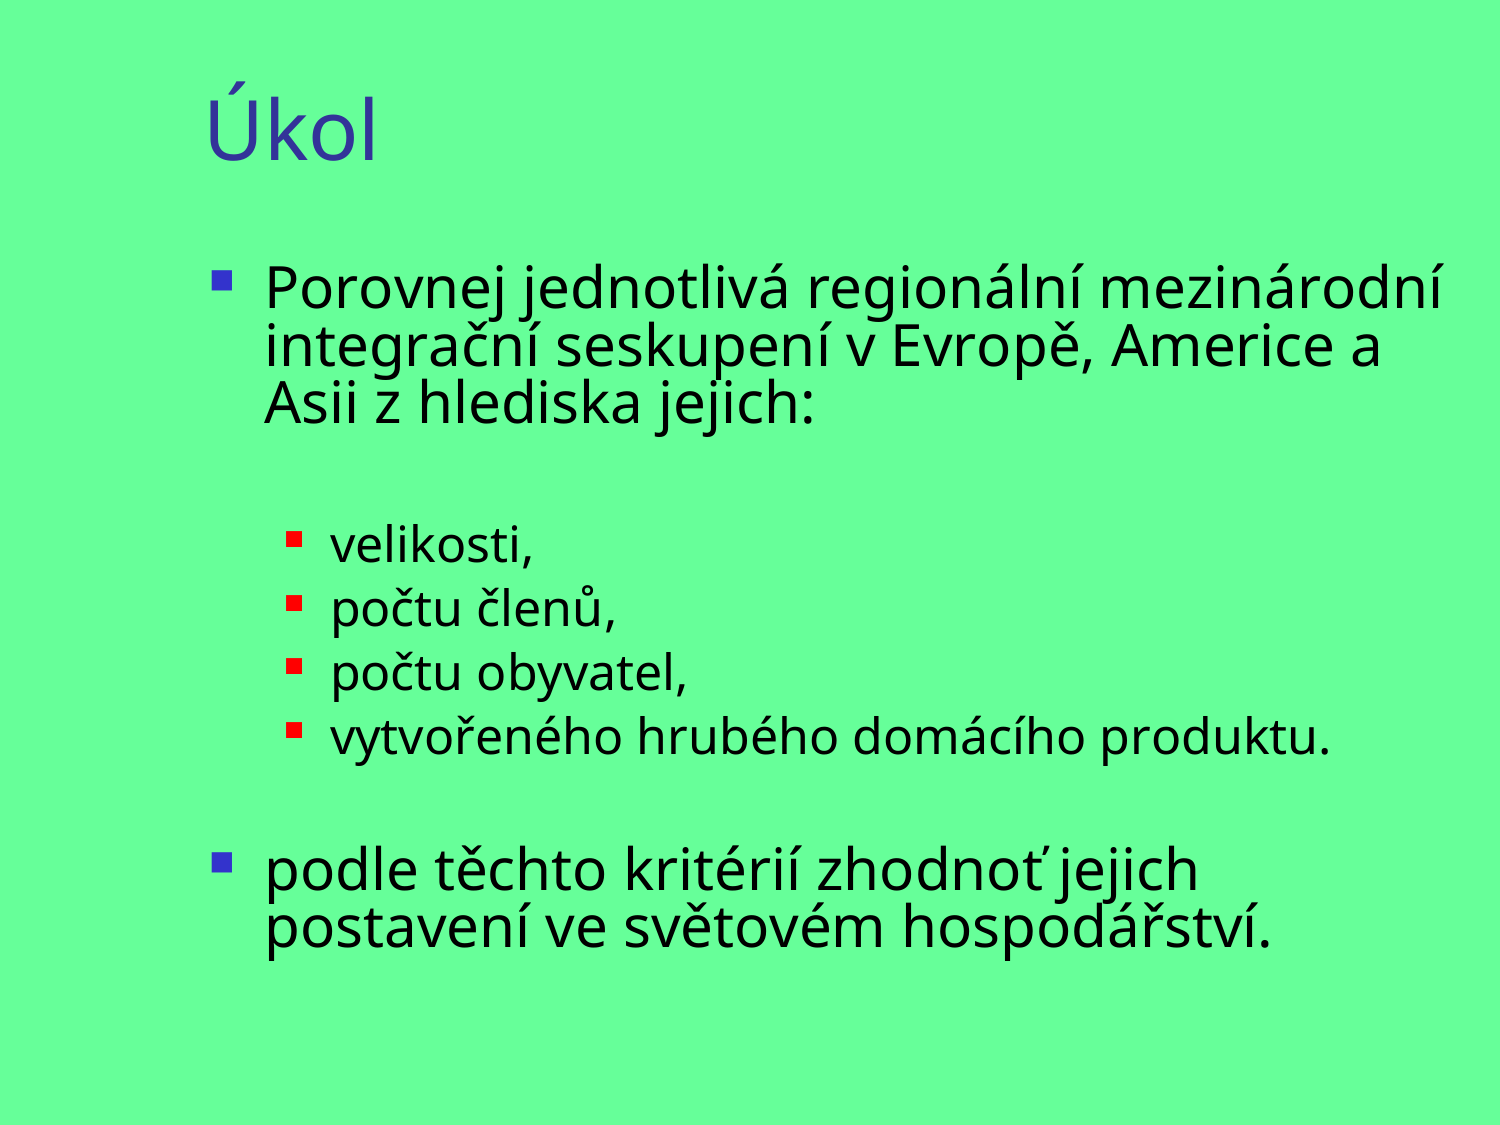

# Úkol
Porovnej jednotlivá regionální mezinárodní integrační seskupení v Evropě, Americe a Asii z hlediska jejich:
velikosti,
počtu členů,
počtu obyvatel,
vytvořeného hrubého domácího produktu.
podle těchto kritérií zhodnoť jejich postavení ve světovém hospodářství.